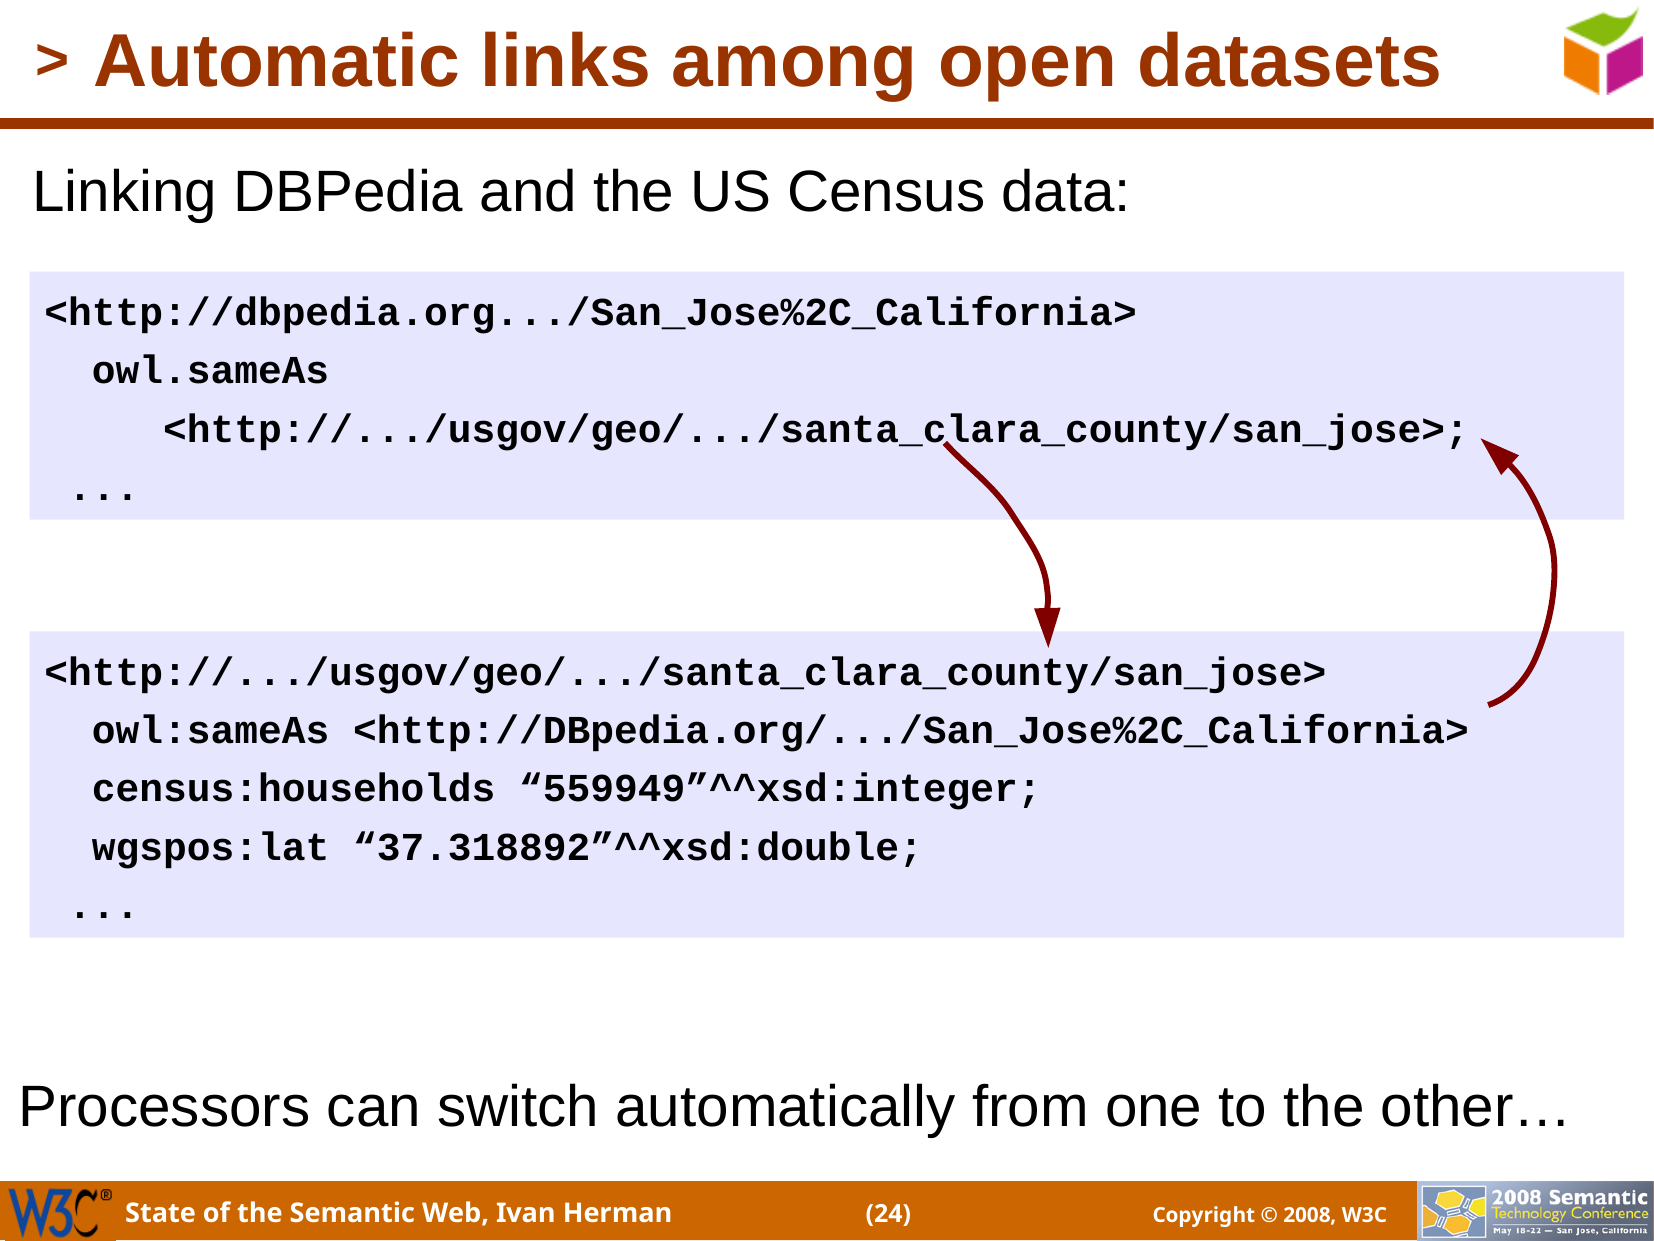

# Automatic links among open datasets
Linking DBPedia and the US Census data:
<http://dbpedia.org.../San_Jose%2C_California>
 owl.sameAs
 <http://.../usgov/geo/.../santa_clara_county/san_jose>;
 ...
<http://.../usgov/geo/.../santa_clara_county/san_jose>
 owl:sameAs <http://DBpedia.org/.../San_Jose%2C_California>
 census:households “559949”^^xsd:integer;
 wgspos:lat “37.318892”^^xsd:double;
 ...
Processors can switch automatically from one to the other…